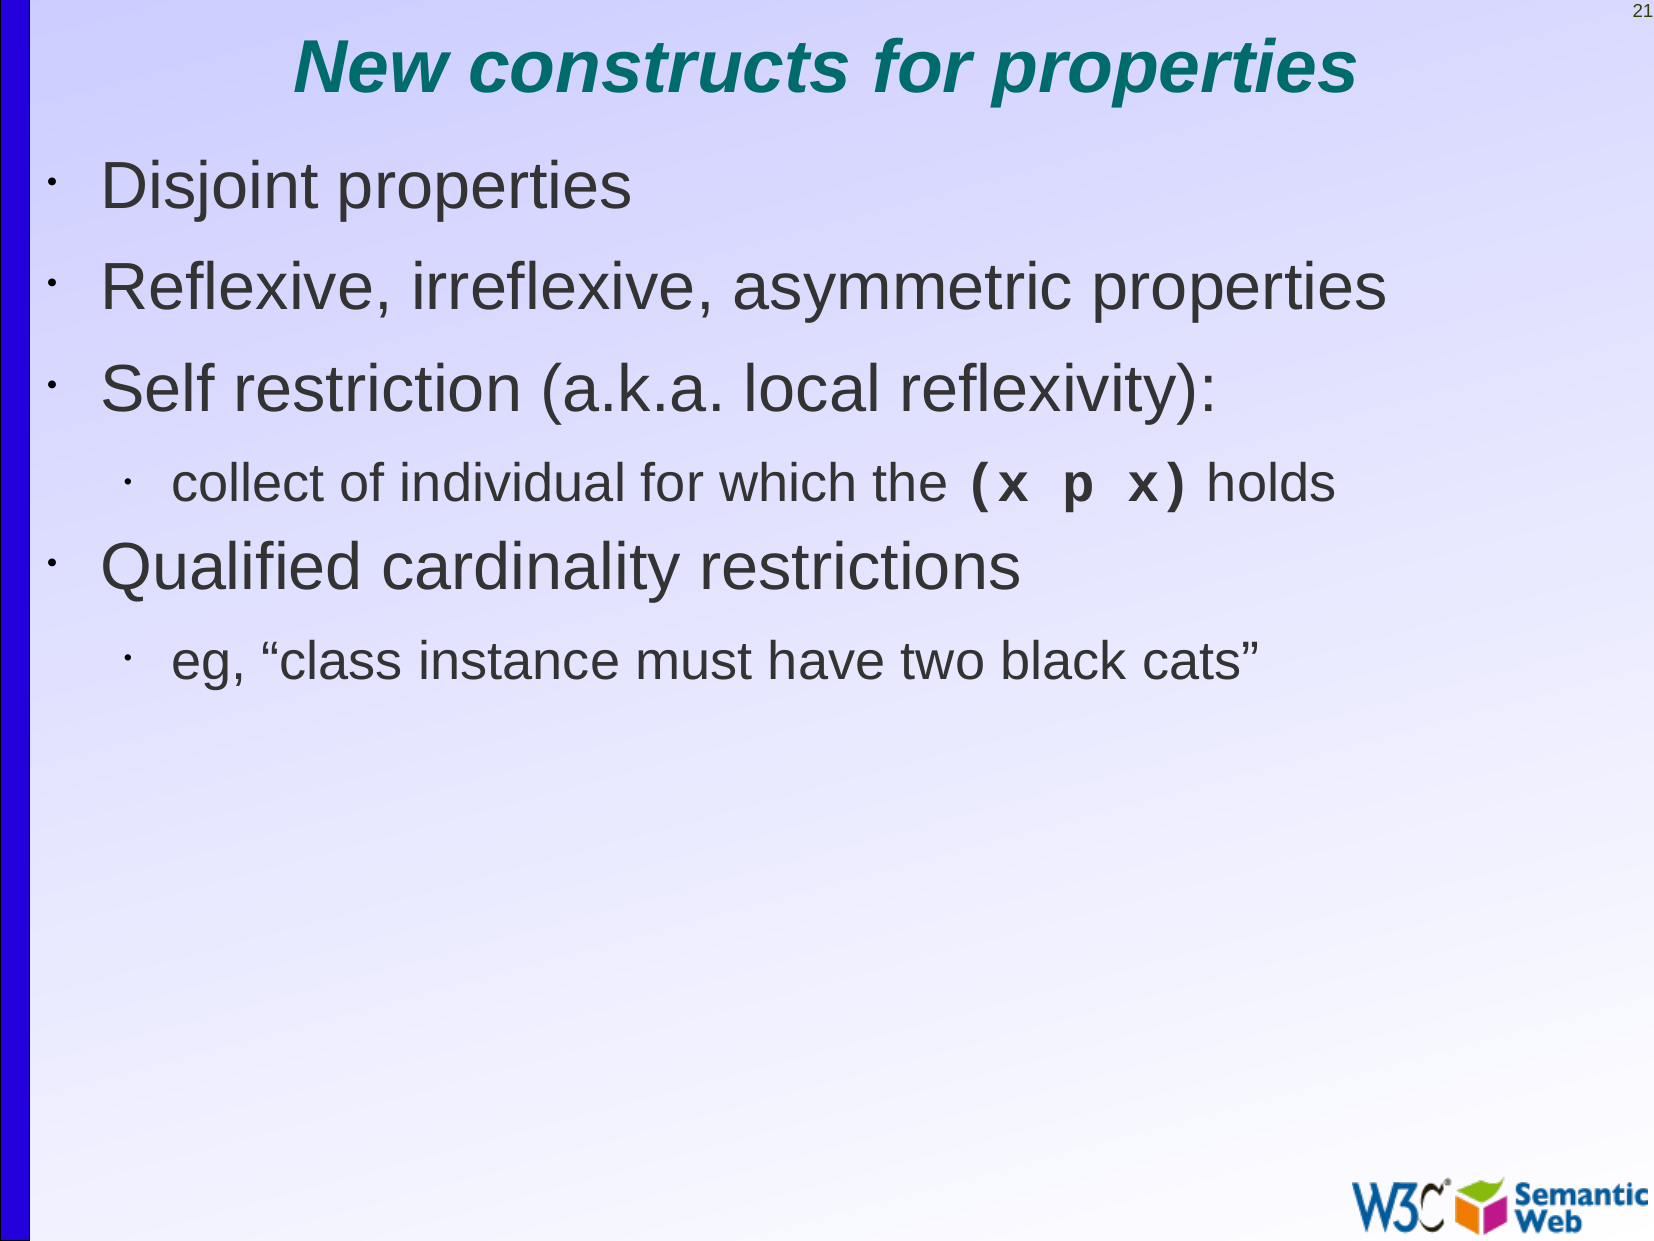

# New constructs for properties
Disjoint properties
Reflexive, irreflexive, asymmetric properties
Self restriction (a.k.a. local reflexivity):
collect of individual for which the (x p x) holds
Qualified cardinality restrictions
eg, “class instance must have two black cats”